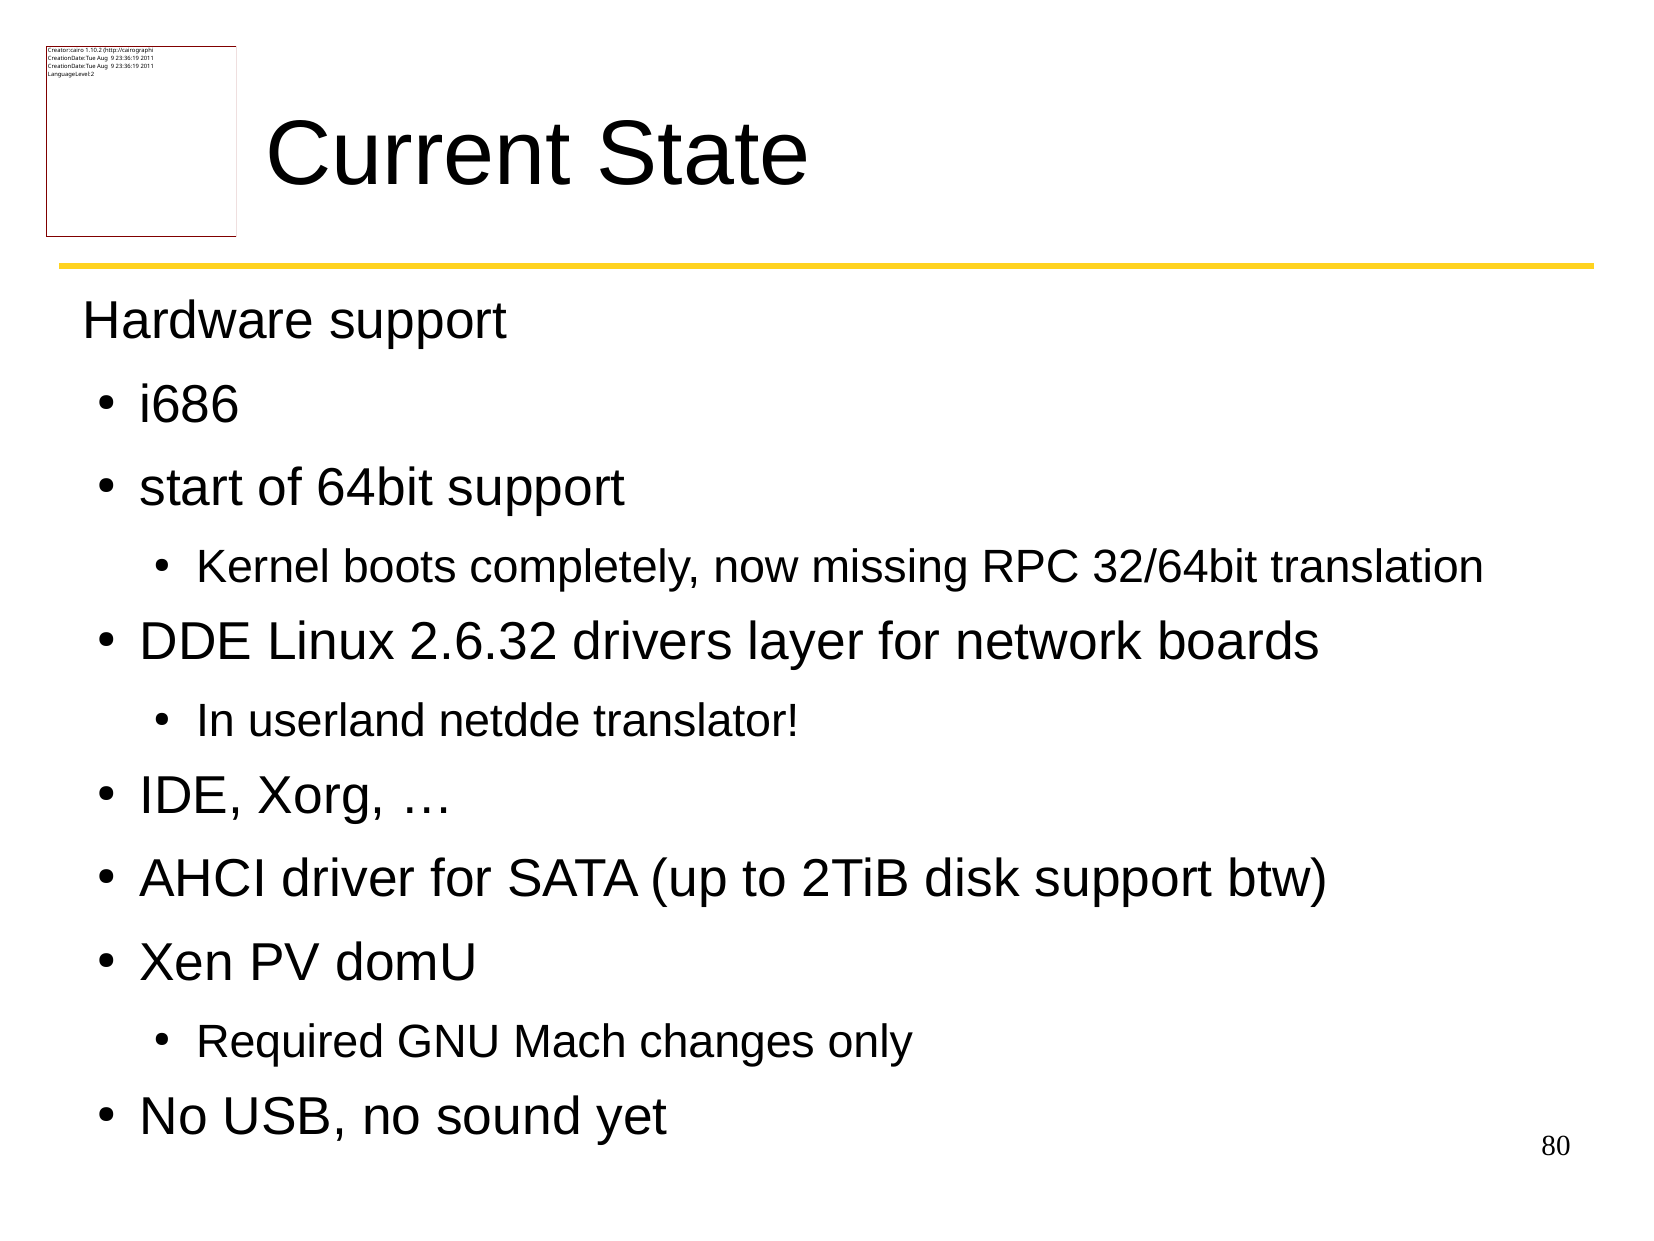

# Current State
Hardware support
i686
start of 64bit support
Kernel boots completely, now missing RPC 32/64bit translation
DDE Linux 2.6.32 drivers layer for network boards
In userland netdde translator!
IDE, Xorg, …
AHCI driver for SATA (up to 2TiB disk support btw)
Xen PV domU
Required GNU Mach changes only
No USB, no sound yet
80